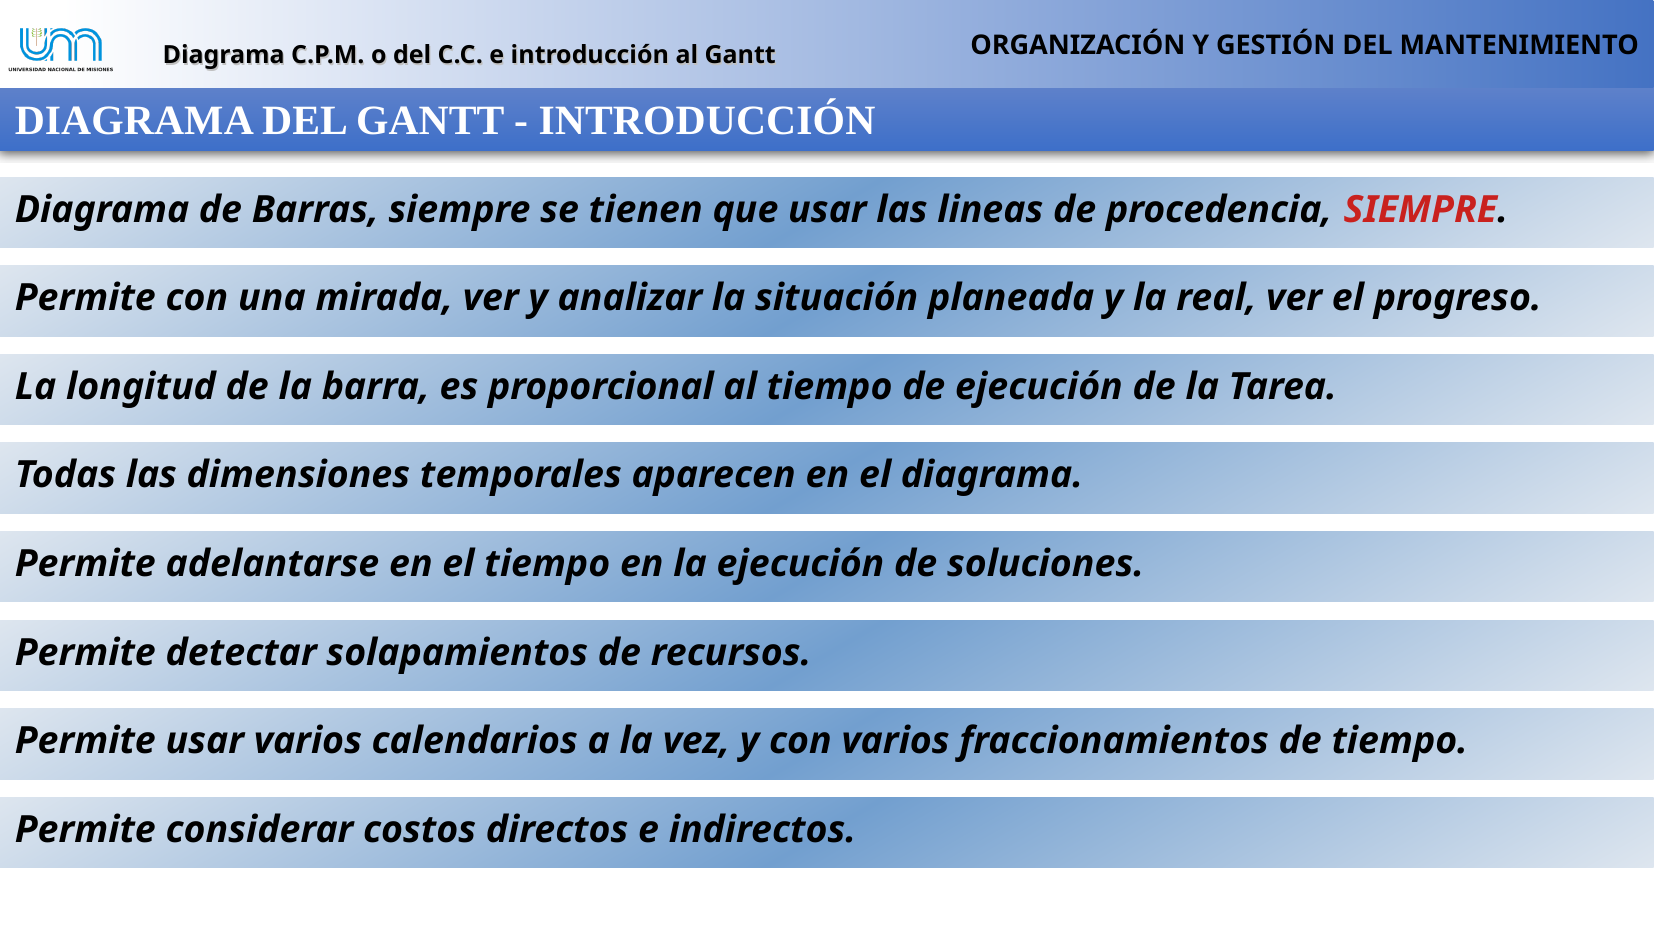

ORGANIZACIÓN Y GESTIÓN DEL MANTENIMIENTO
Diagrama C.P.M. o del C.C. e introducción al Gantt
DIAGRAMA DEL GANTT - INTRODUCCIÓN
Diagrama de Barras, siempre se tienen que usar las lineas de procedencia, SIEMPRE.
Permite con una mirada, ver y analizar la situación planeada y la real, ver el progreso.
La longitud de la barra, es proporcional al tiempo de ejecución de la Tarea.
Todas las dimensiones temporales aparecen en el diagrama.
Permite adelantarse en el tiempo en la ejecución de soluciones.
Permite detectar solapamientos de recursos.
Permite usar varios calendarios a la vez, y con varios fraccionamientos de tiempo.
Permite considerar costos directos e indirectos.